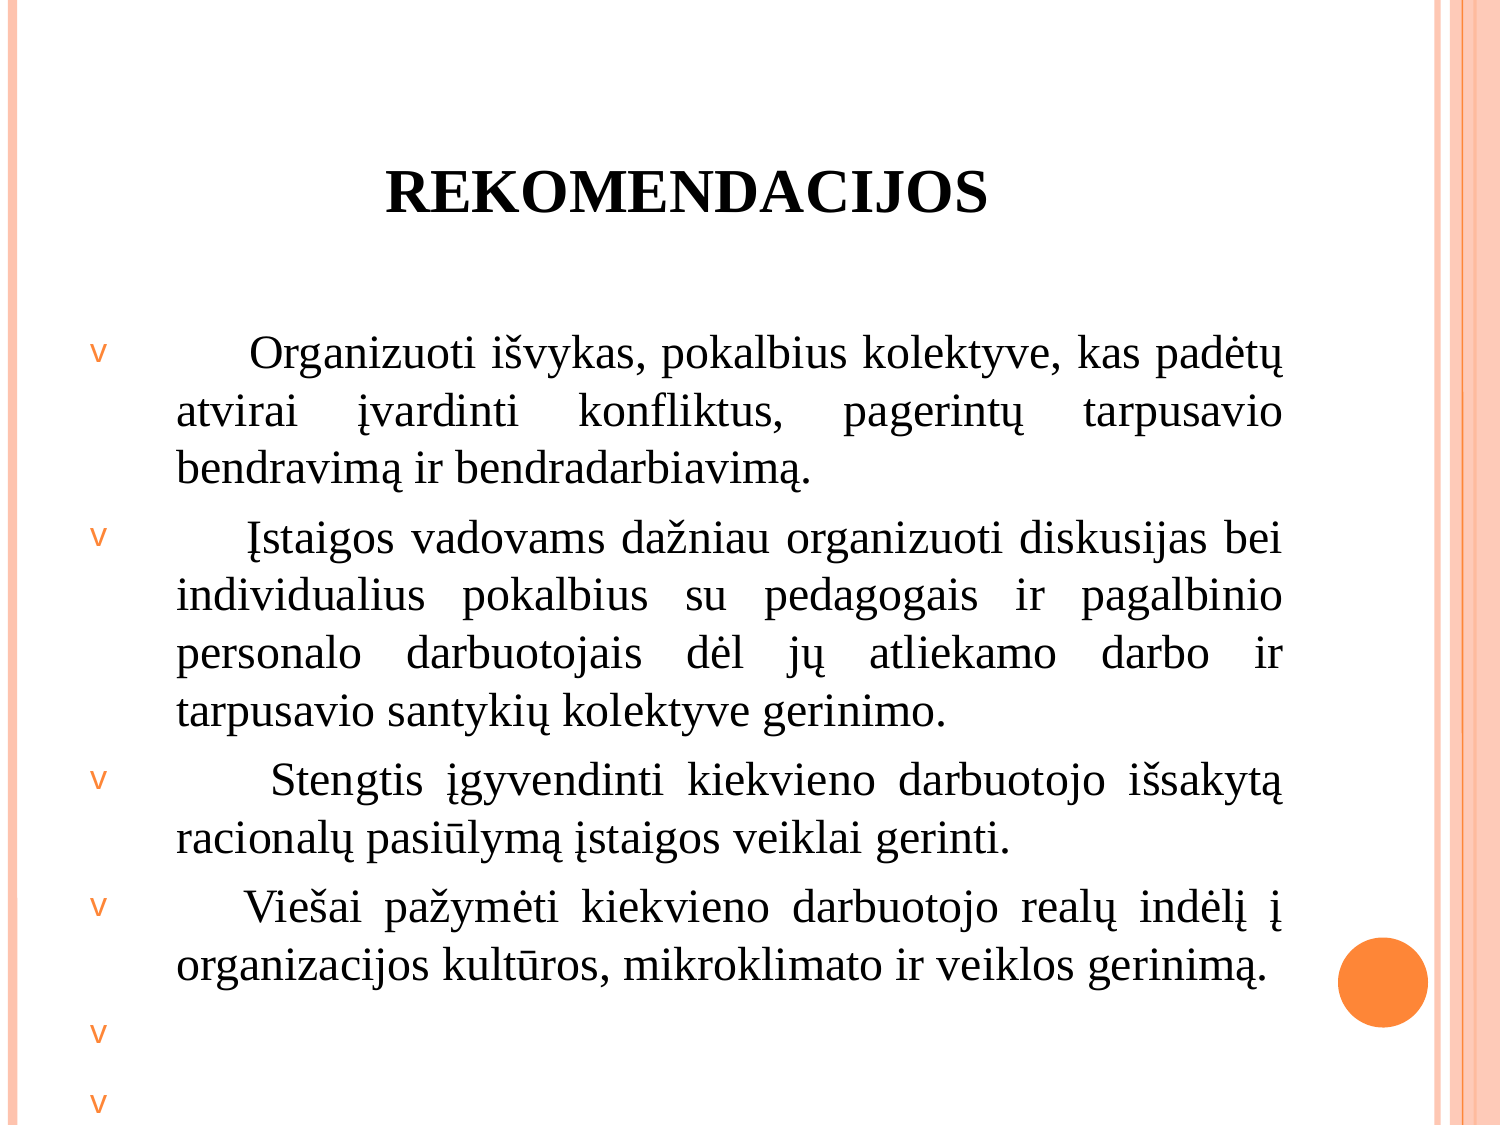

# rekomendacijos
 Organizuoti išvykas, pokalbius kolektyve, kas padėtų atvirai įvardinti konfliktus, pagerintų tarpusavio bendravimą ir bendradarbiavimą.
 Įstaigos vadovams dažniau organizuoti diskusijas bei individualius pokalbius su pedagogais ir pagalbinio personalo darbuotojais dėl jų atliekamo darbo ir tarpusavio santykių kolektyve gerinimo.
 Stengtis įgyvendinti kiekvieno darbuotojo išsakytą racionalų pasiūlymą įstaigos veiklai gerinti.
 Viešai pažymėti kiekvieno darbuotojo realų indėlį į organizacijos kultūros, mikroklimato ir veiklos gerinimą.